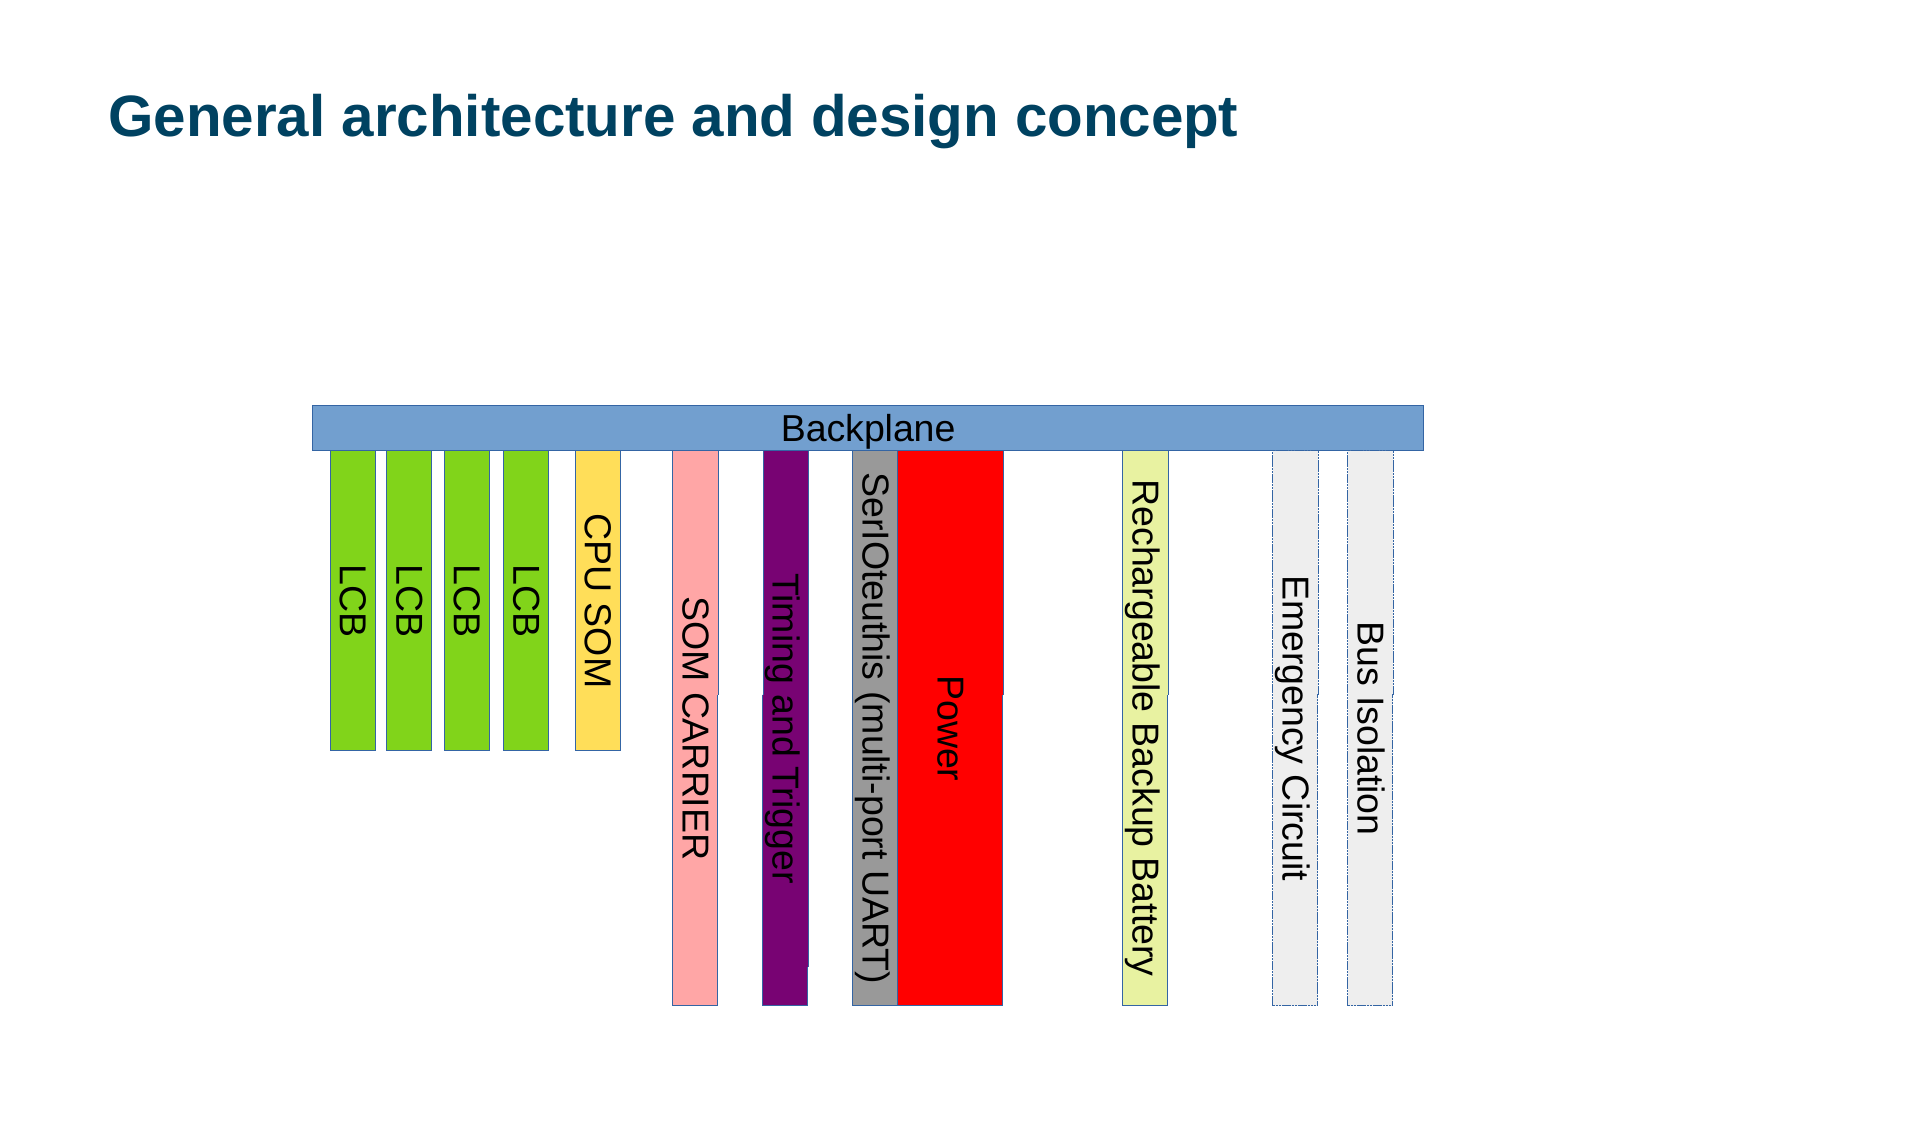

# General architecture and design concept
Backplane
CPU SOM
LCB
LCB
LCB
LCB
Power
SOM CARRIER
Timing and Trigger
SerIOteuthis (multi-port UART)
Rechargeable Backup Battery
Emergency Circuit
Bus Isolation